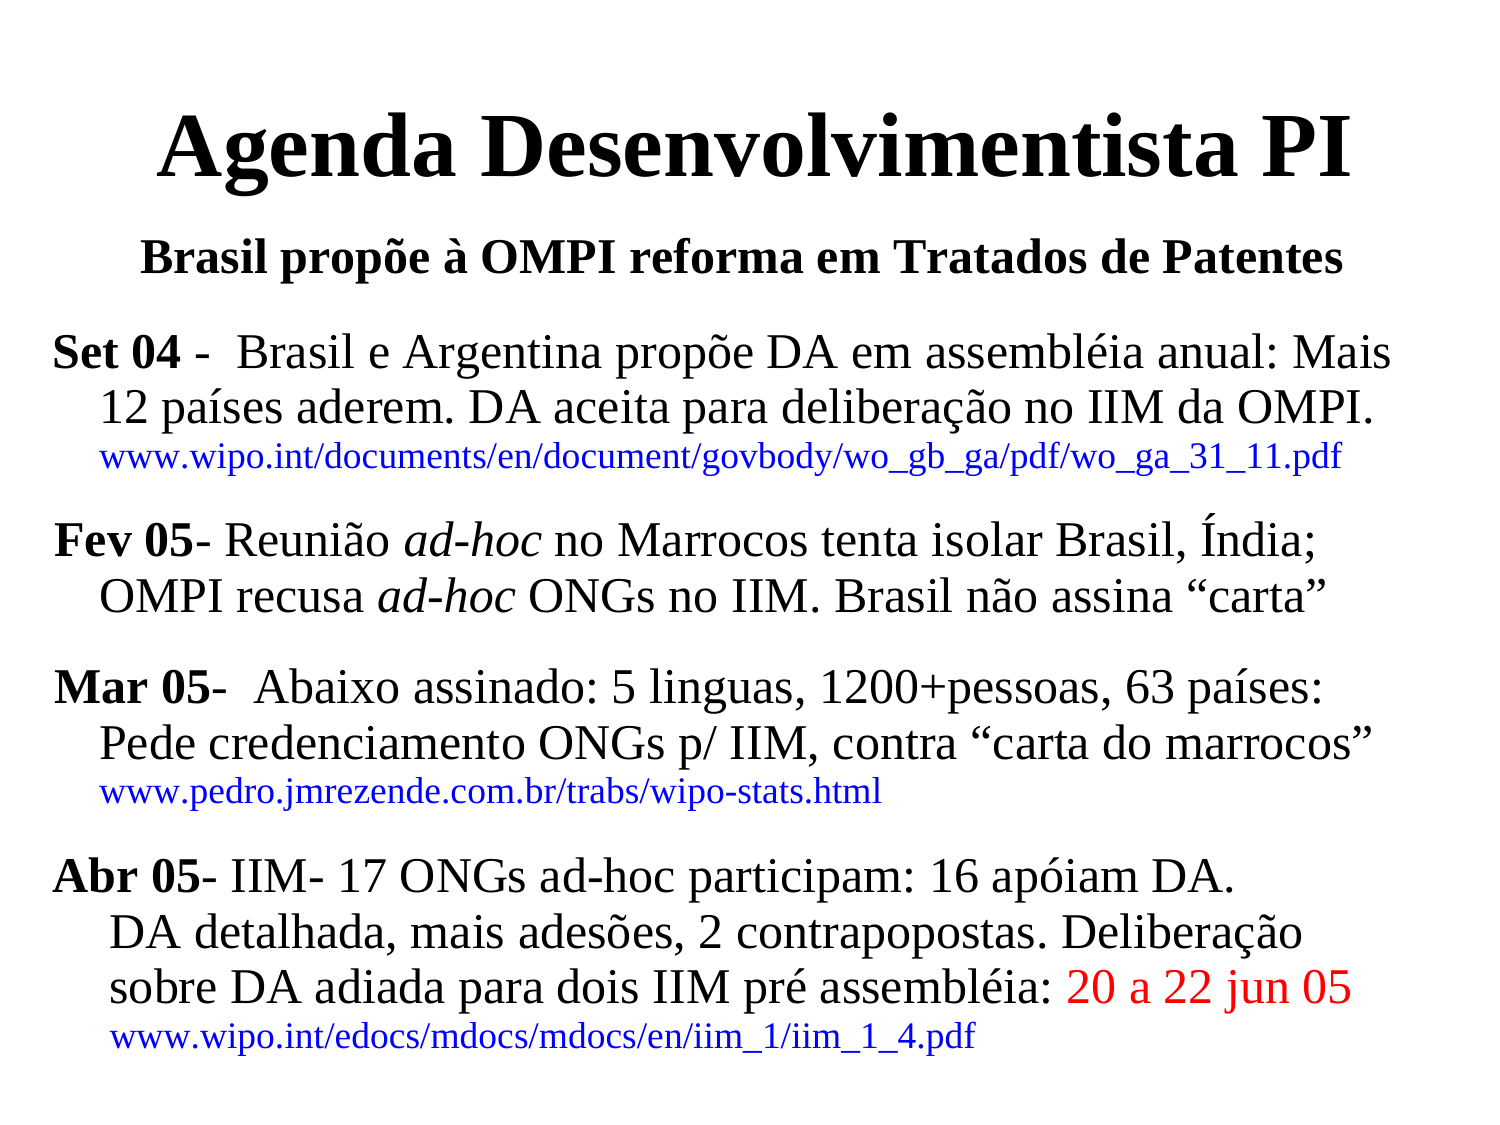

# Agenda Desenvolvimentista PI
 Brasil propõe à OMPI reforma em Tratados de Patentes
Set 04 - Brasil e Argentina propõe DA em assembléia anual: Mais 12 países aderem. DA aceita para deliberação no IIM da OMPI.
www.wipo.int/documents/en/document/govbody/wo_gb_ga/pdf/wo_ga_31_11.pdf
Fev 05- Reunião ad-hoc no Marrocos tenta isolar Brasil, Índia; OMPI recusa ad-hoc ONGs no IIM. Brasil não assina “carta”
Mar 05- Abaixo assinado: 5 linguas, 1200+pessoas, 63 países:
Pede credenciamento ONGs p/ IIM, contra “carta do marrocos”
www.pedro.jmrezende.com.br/trabs/wipo-stats.html
Abr 05- IIM- 17 ONGs ad-hoc participam: 16 apóiam DA.
DA detalhada, mais adesões, 2 contrapopostas. Deliberação sobre DA adiada para dois IIM pré assembléia: 20 a 22 jun 05
www.wipo.int/edocs/mdocs/mdocs/en/iim_1/iim_1_4.pdf